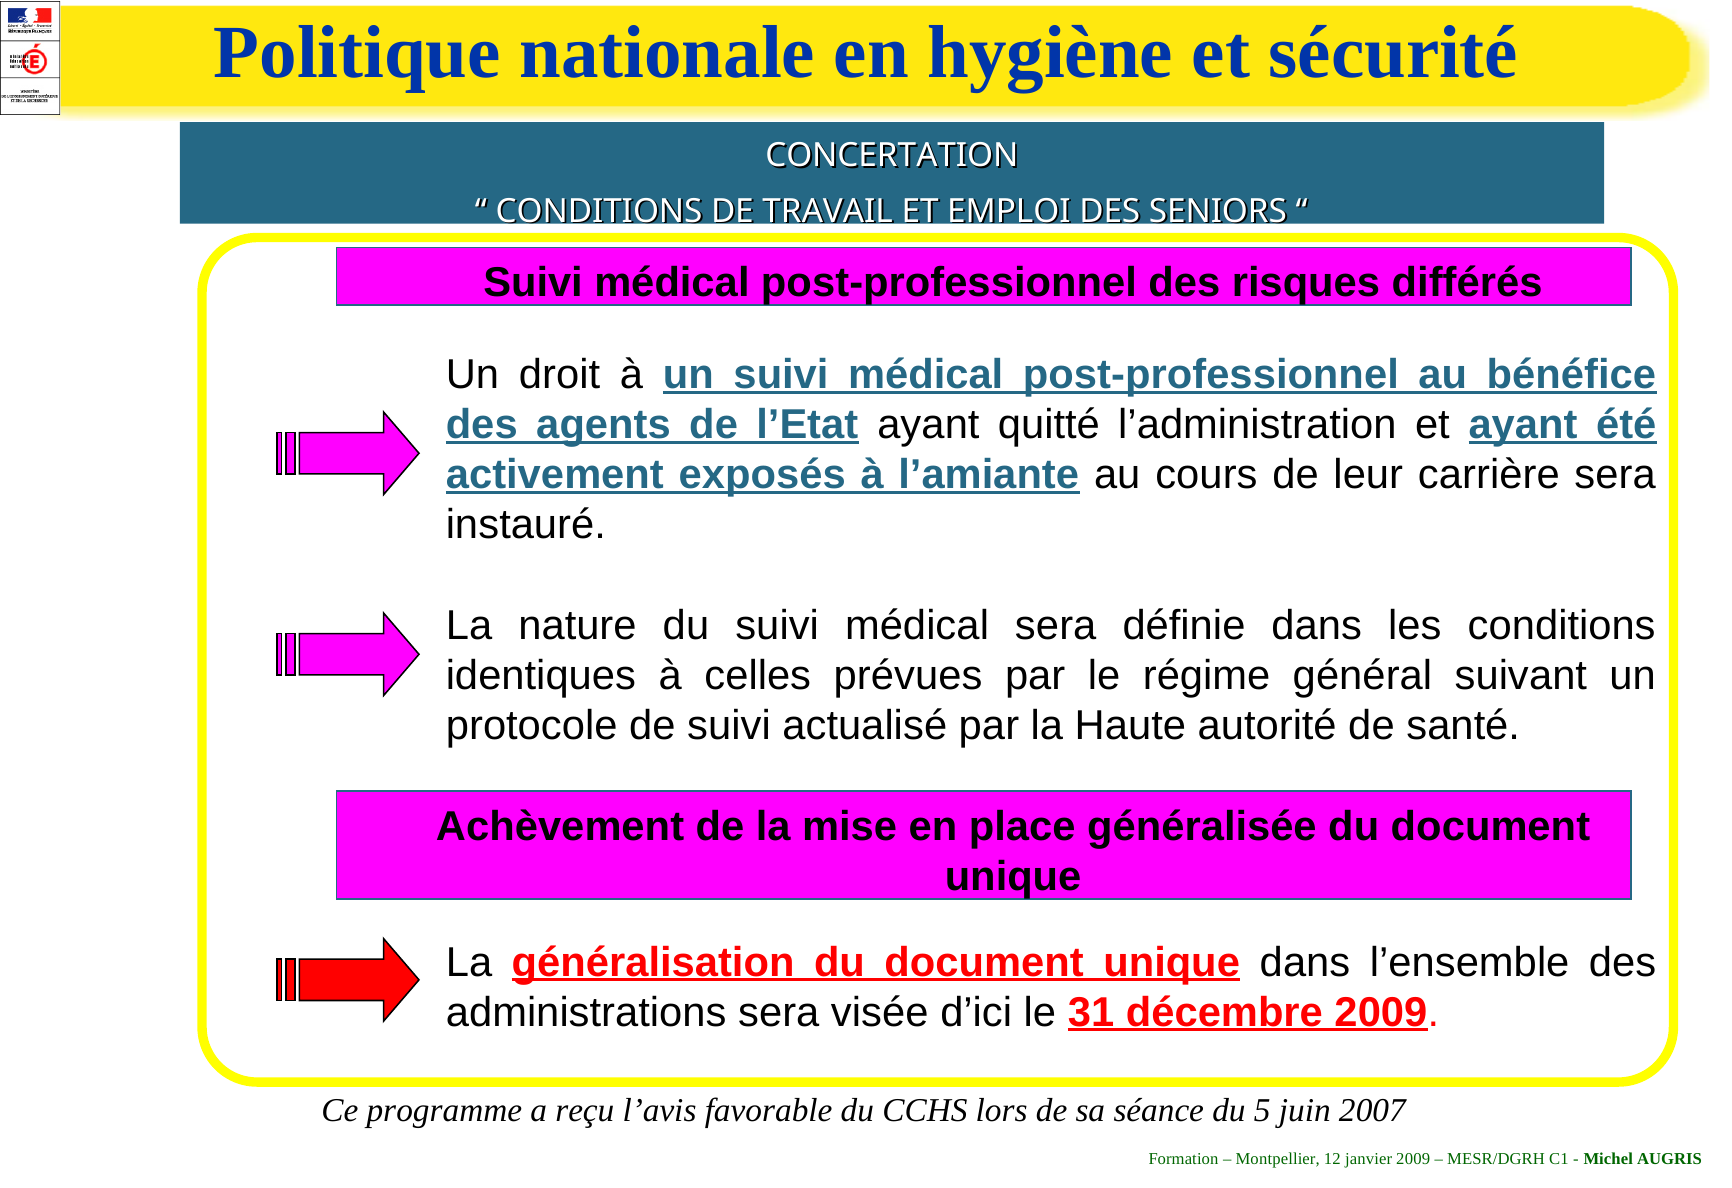

Politique nationale en hygiène et sécurité
CONCERTATION
“ CONDITIONS DE TRAVAIL ET EMPLOI DES SENIORS “
Suivi médical post-professionnel des risques différés
Un droit à un suivi médical post-professionnel au bénéfice des agents de l’Etat ayant quitté l’administration et ayant été activement exposés à l’amiante au cours de leur carrière sera instauré.
La nature du suivi médical sera définie dans les conditions identiques à celles prévues par le régime général suivant un protocole de suivi actualisé par la Haute autorité de santé.
Achèvement de la mise en place généralisée du document unique
La généralisation du document unique dans l’ensemble des administrations sera visée d’ici le 31 décembre 2009.
Ce programme a reçu l’avis favorable du CCHS lors de sa séance du 5 juin 2007